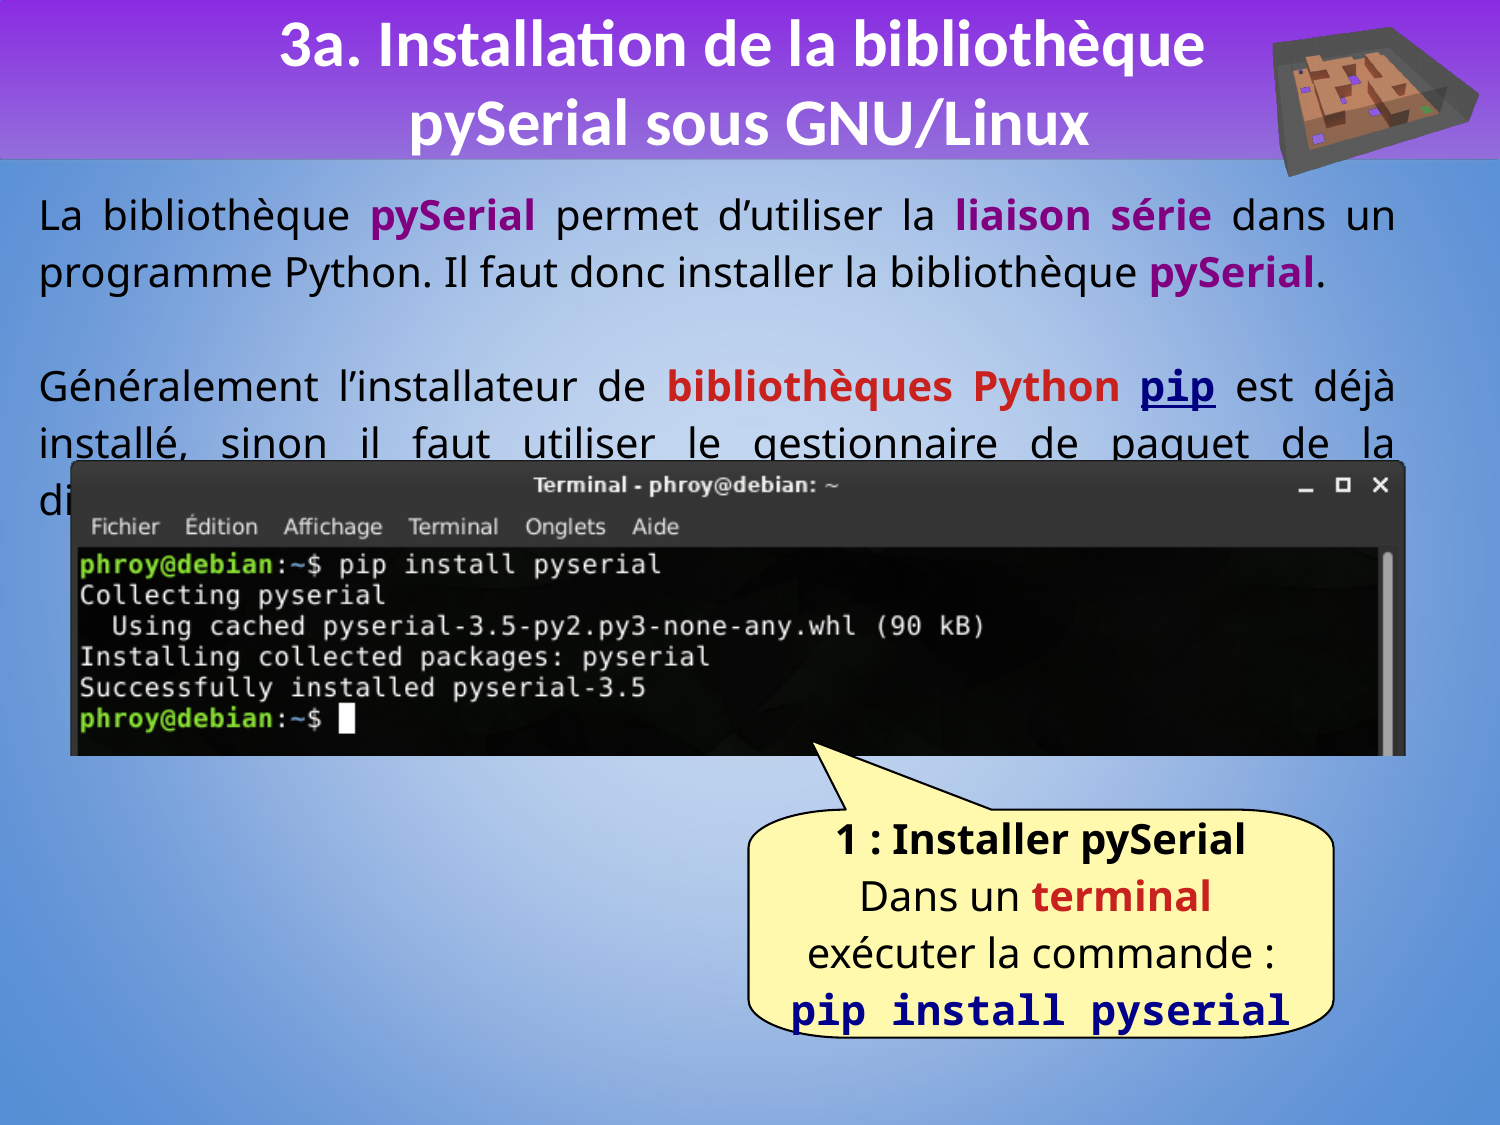

3a. Installation de la bibliothèque
pySerial sous GNU/Linux
La bibliothèque pySerial permet d’utiliser la liaison série dans un programme Python. Il faut donc installer la bibliothèque pySerial.
Généralement l’installateur de bibliothèques Python pip est déjà installé, sinon il faut utiliser le gestionnaire de paquet de la distribution pour l’installer.
1 : Installer pySerial
Dans un terminal
exécuter la commande :
pip install pyserial